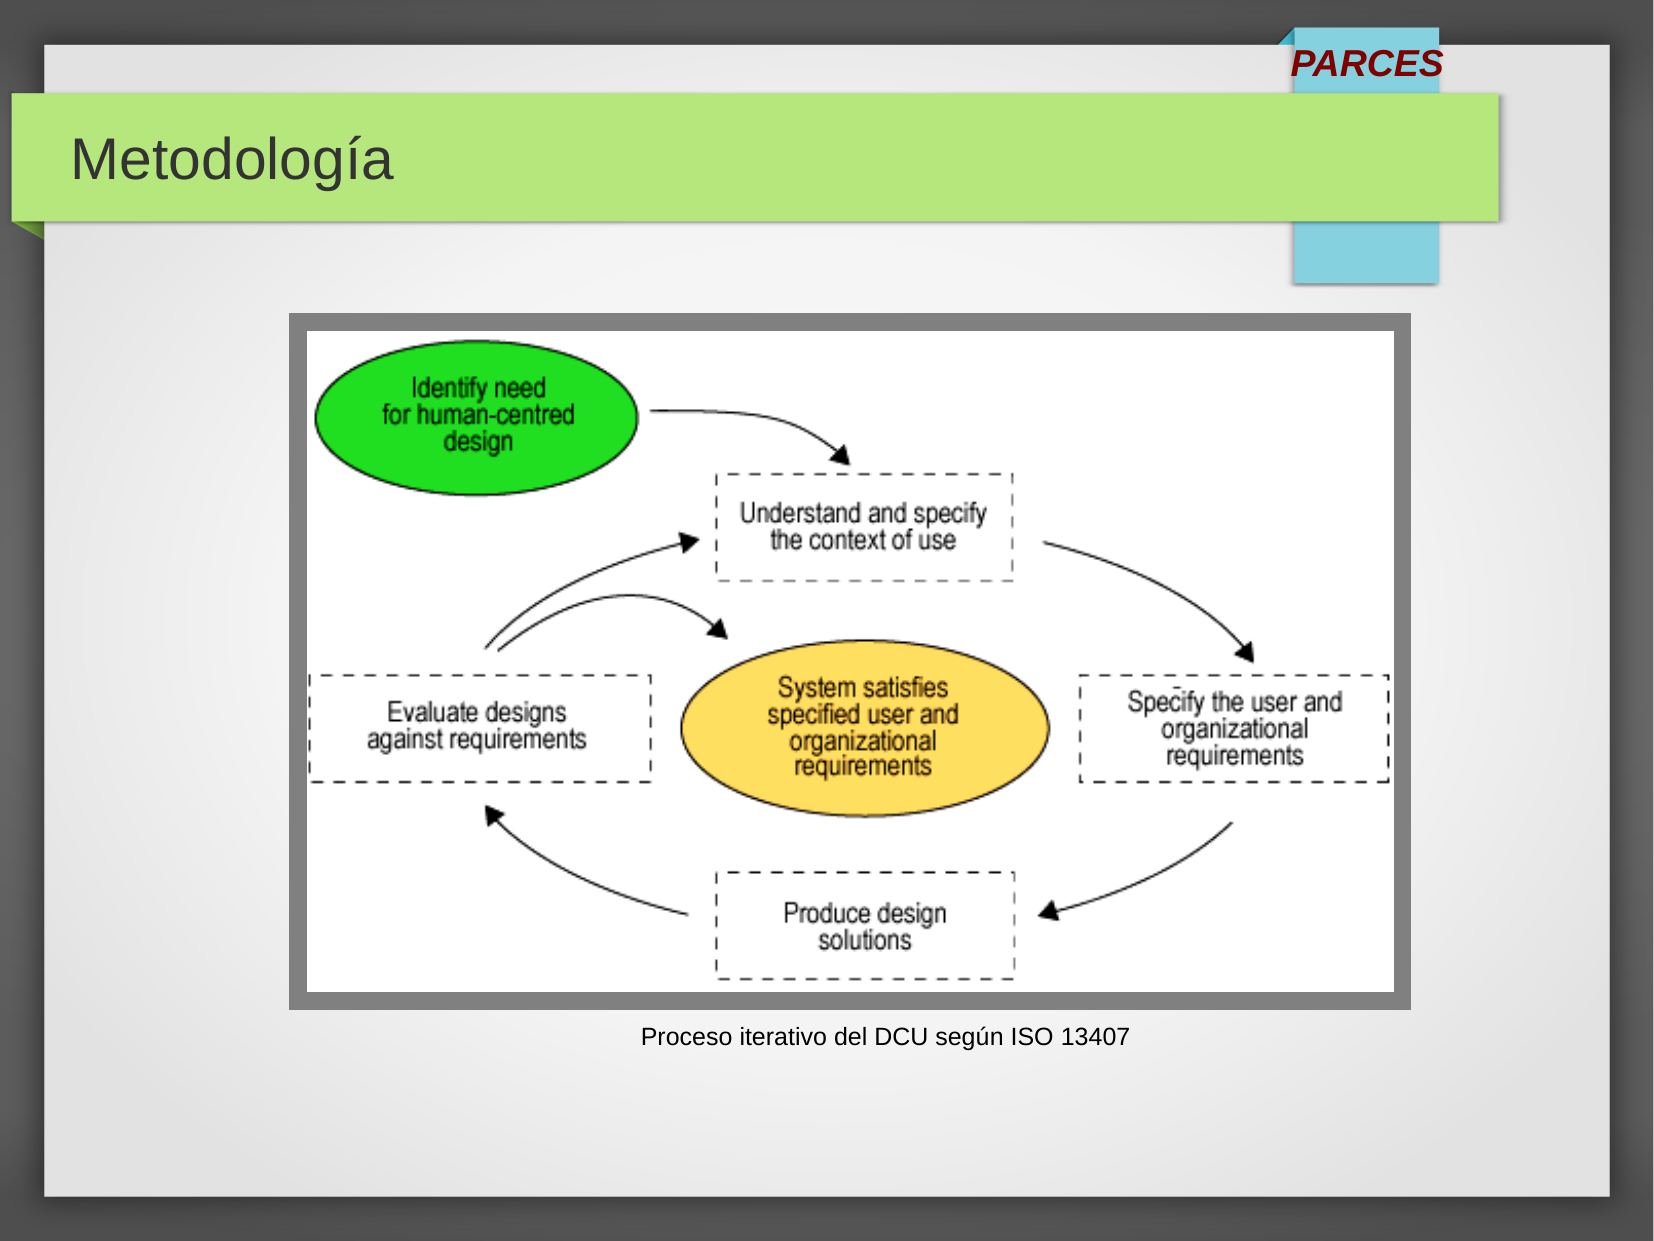

PARCES
# Metodología
Proceso iterativo del DCU según ISO 13407